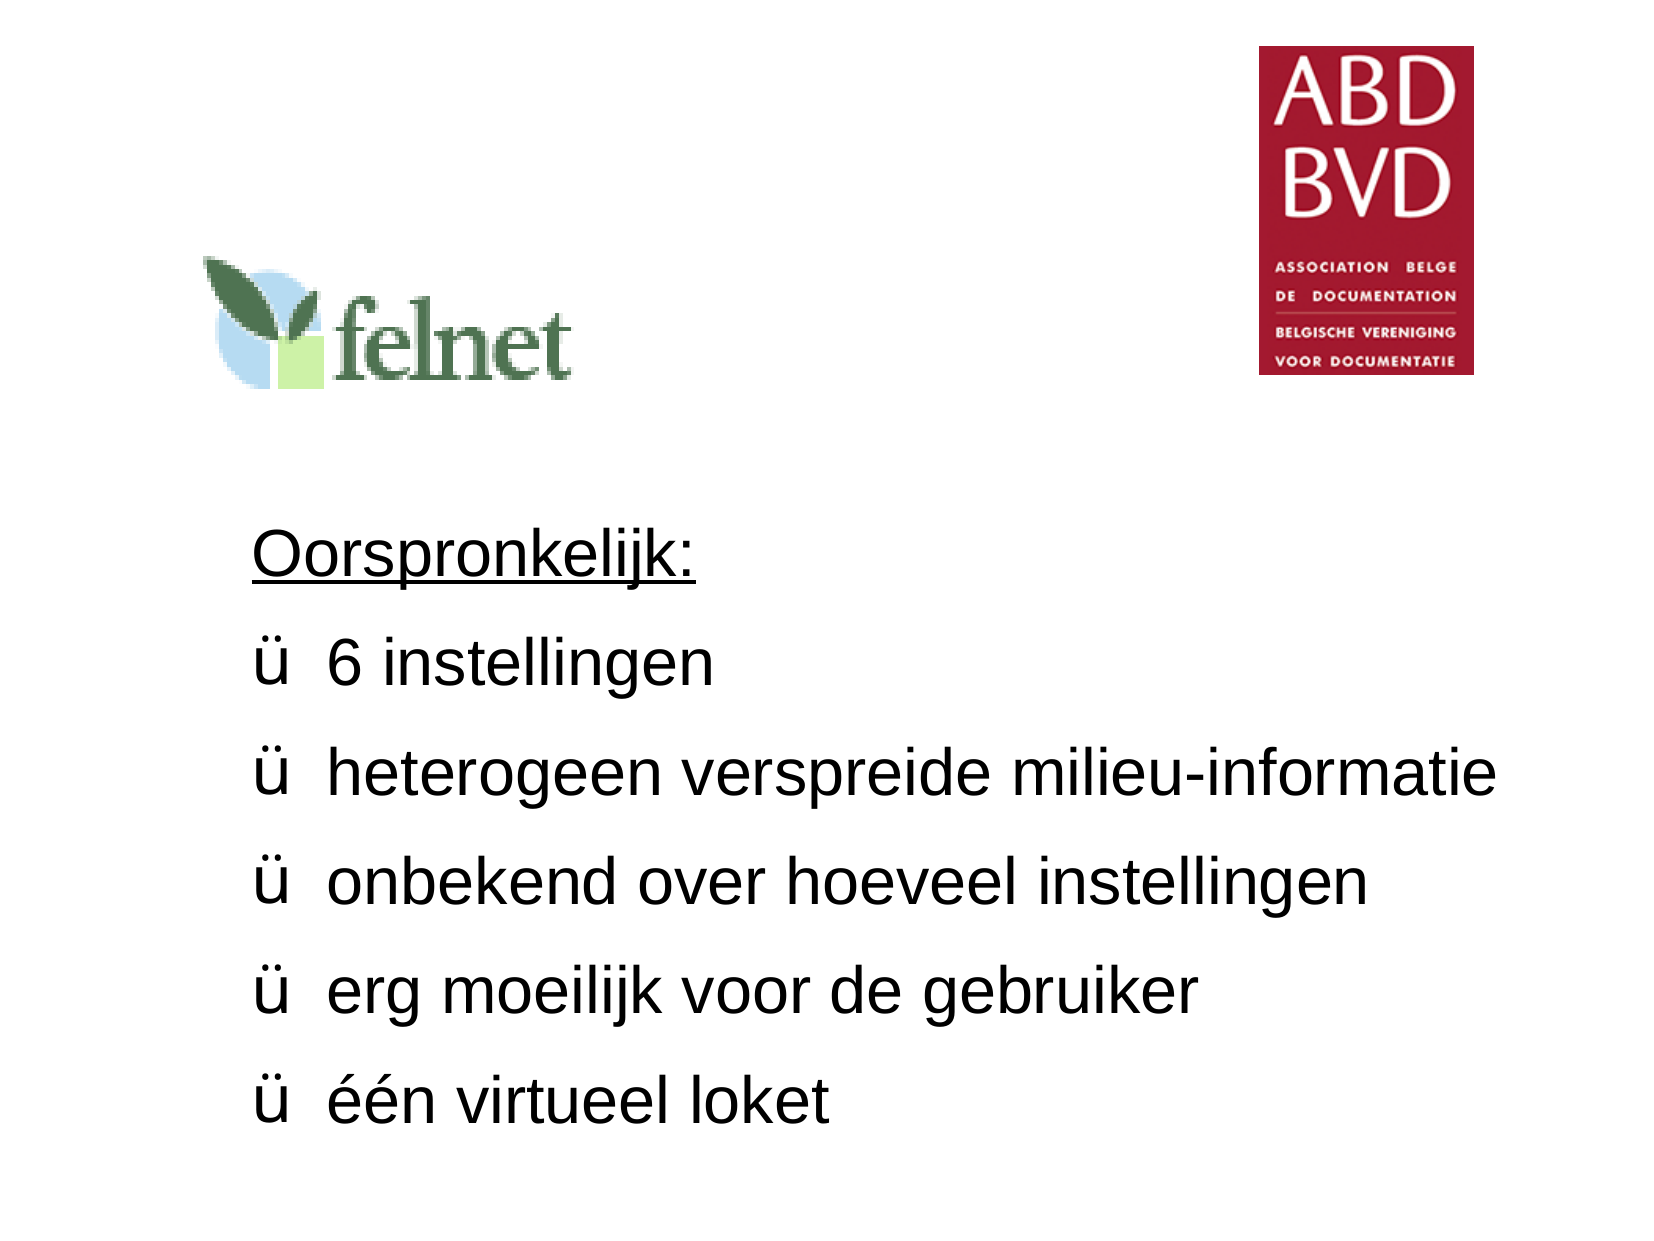

#
Oorspronkelijk:
6 instellingen
heterogeen verspreide milieu-informatie
onbekend over hoeveel instellingen
erg moeilijk voor de gebruiker
één virtueel loket